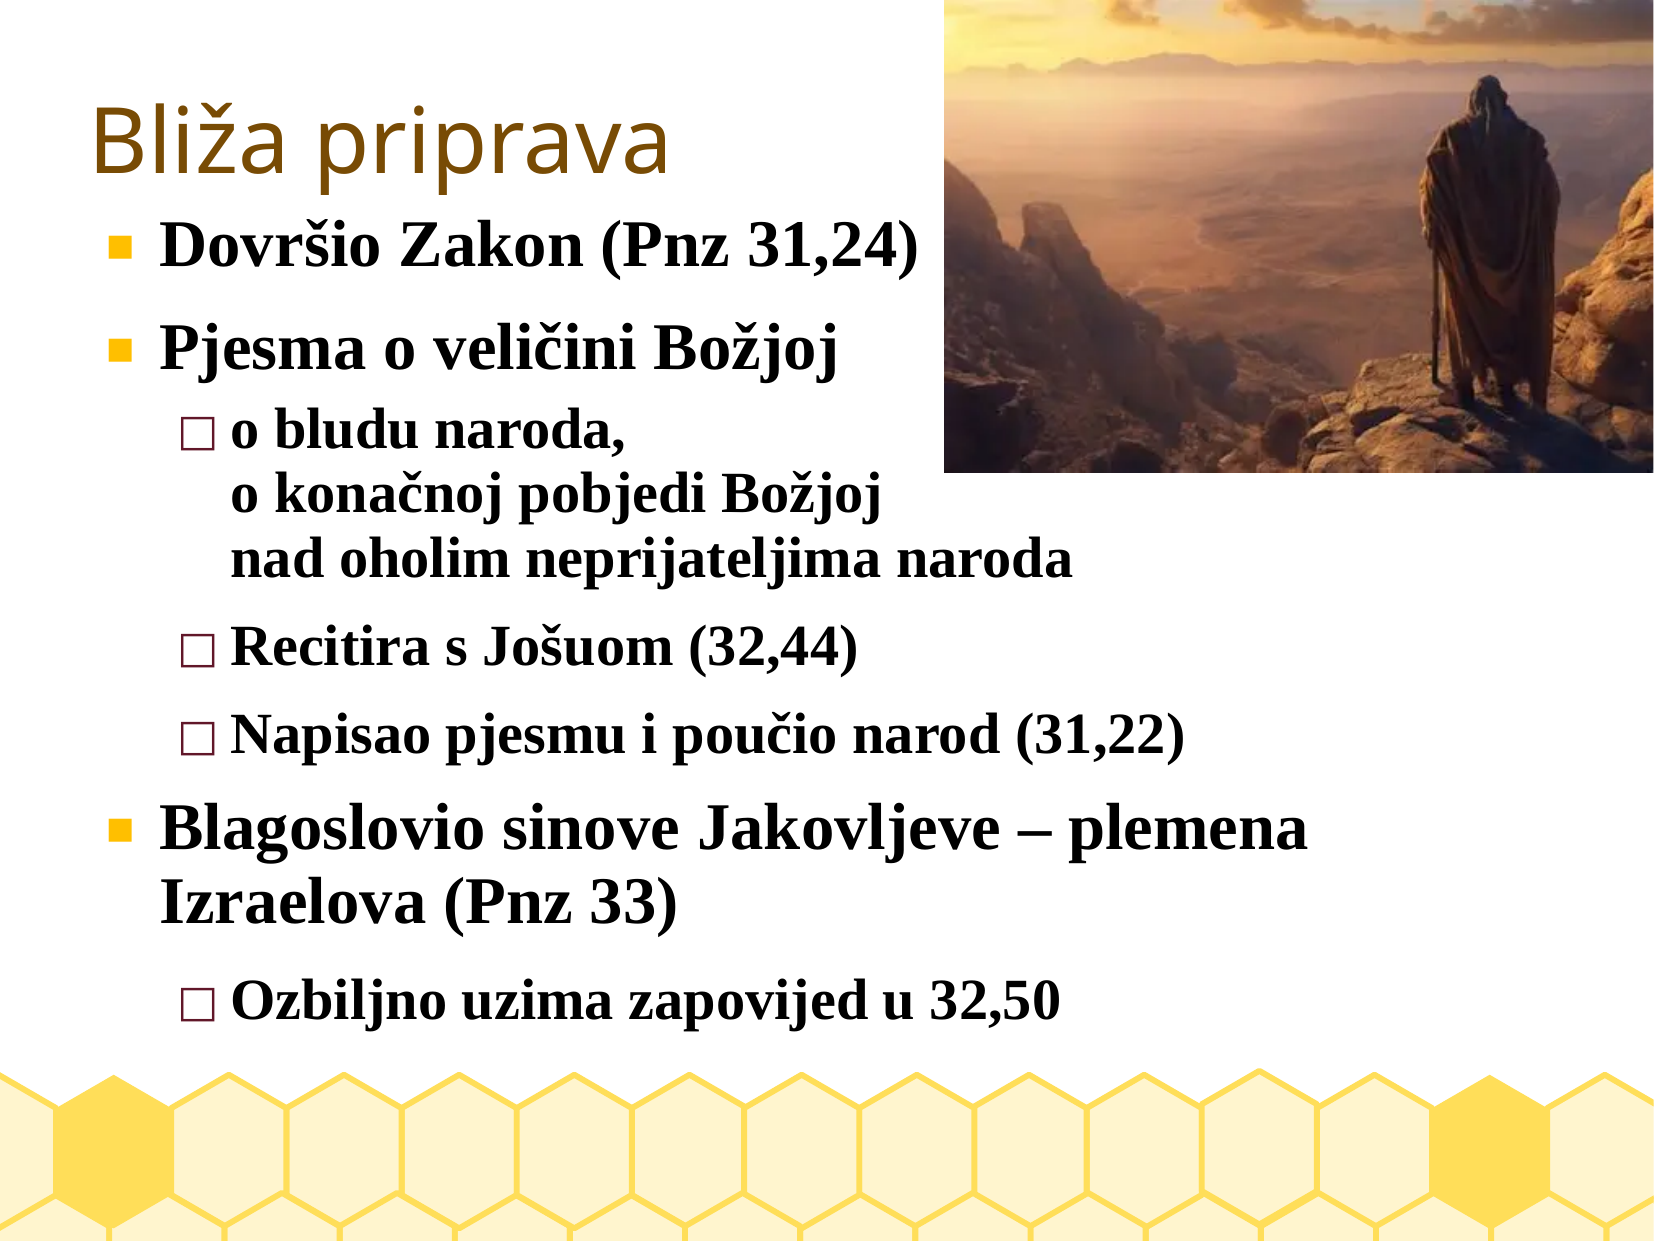

# Bliža priprava
Dovršio Zakon (Pnz 31,24)
Pjesma o veličini Božjoj
o bludu naroda,
o konačnoj pobjedi Božjoj
nad oholim neprijateljima naroda
Recitira s Jošuom (32,44)
Napisao pjesmu i poučio narod (31,22)
Blagoslovio sinove Jakovljeve – plemena Izraelova (Pnz 33)
Ozbiljno uzima zapovijed u 32,50